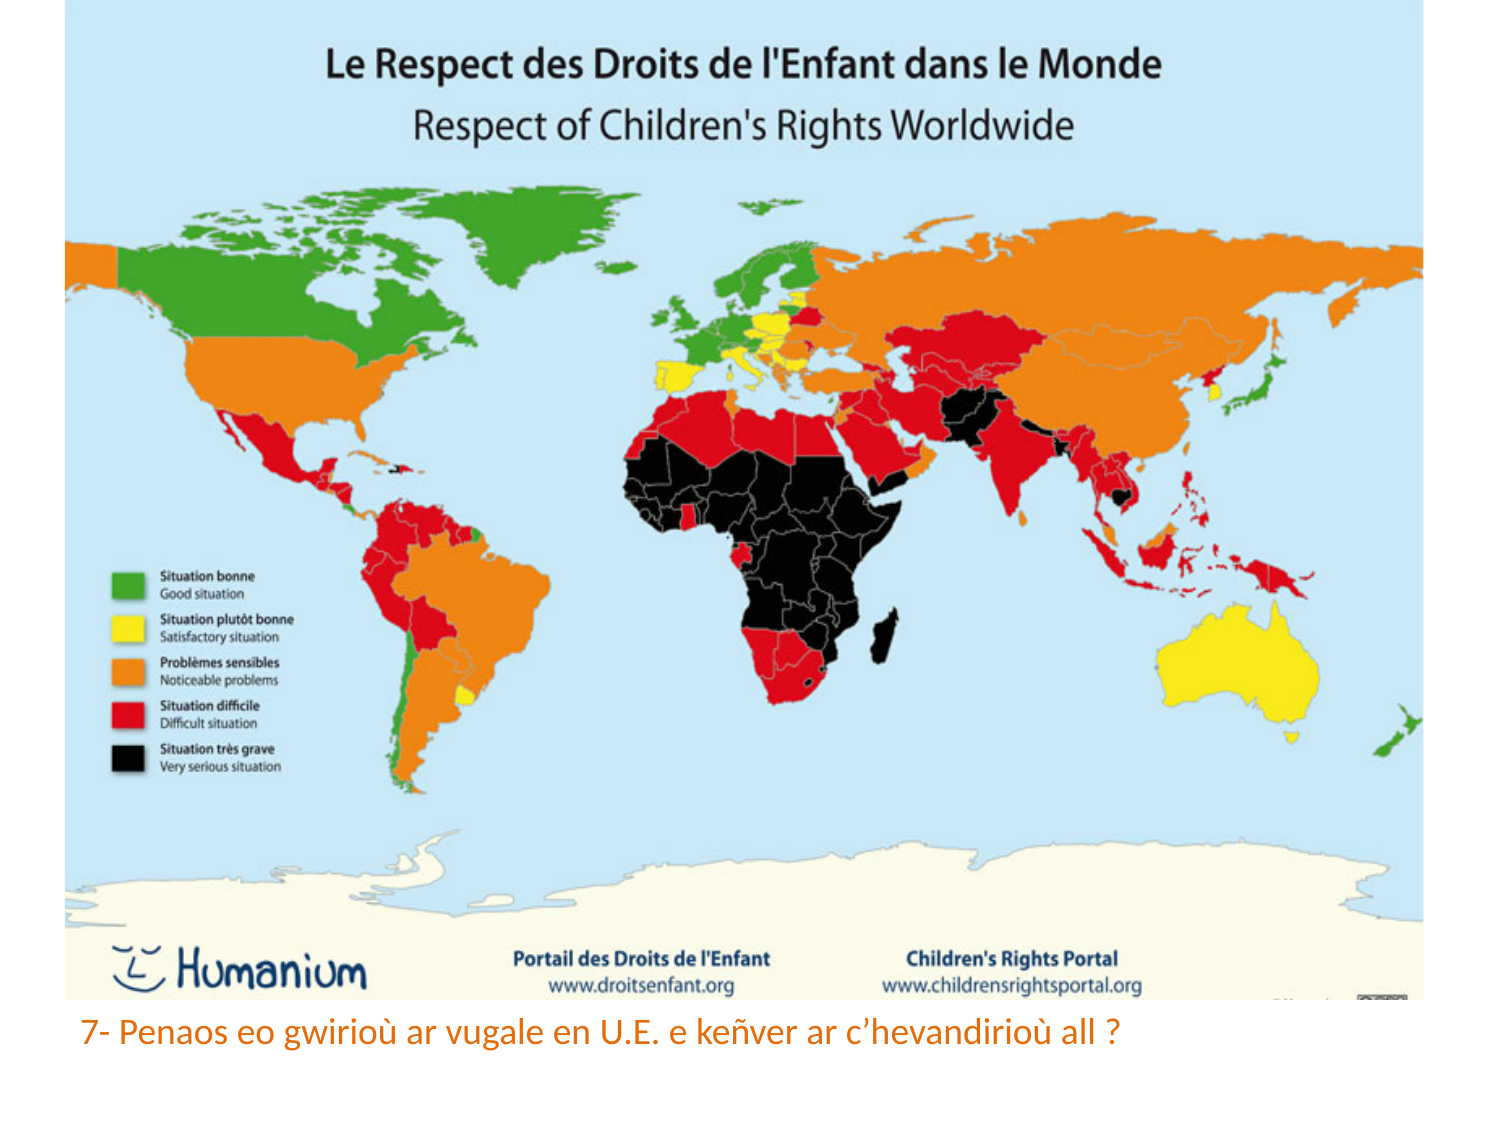

7- Penaos eo gwirioù ar vugale en U.E. e keñver ar c’hevandirioù all ?